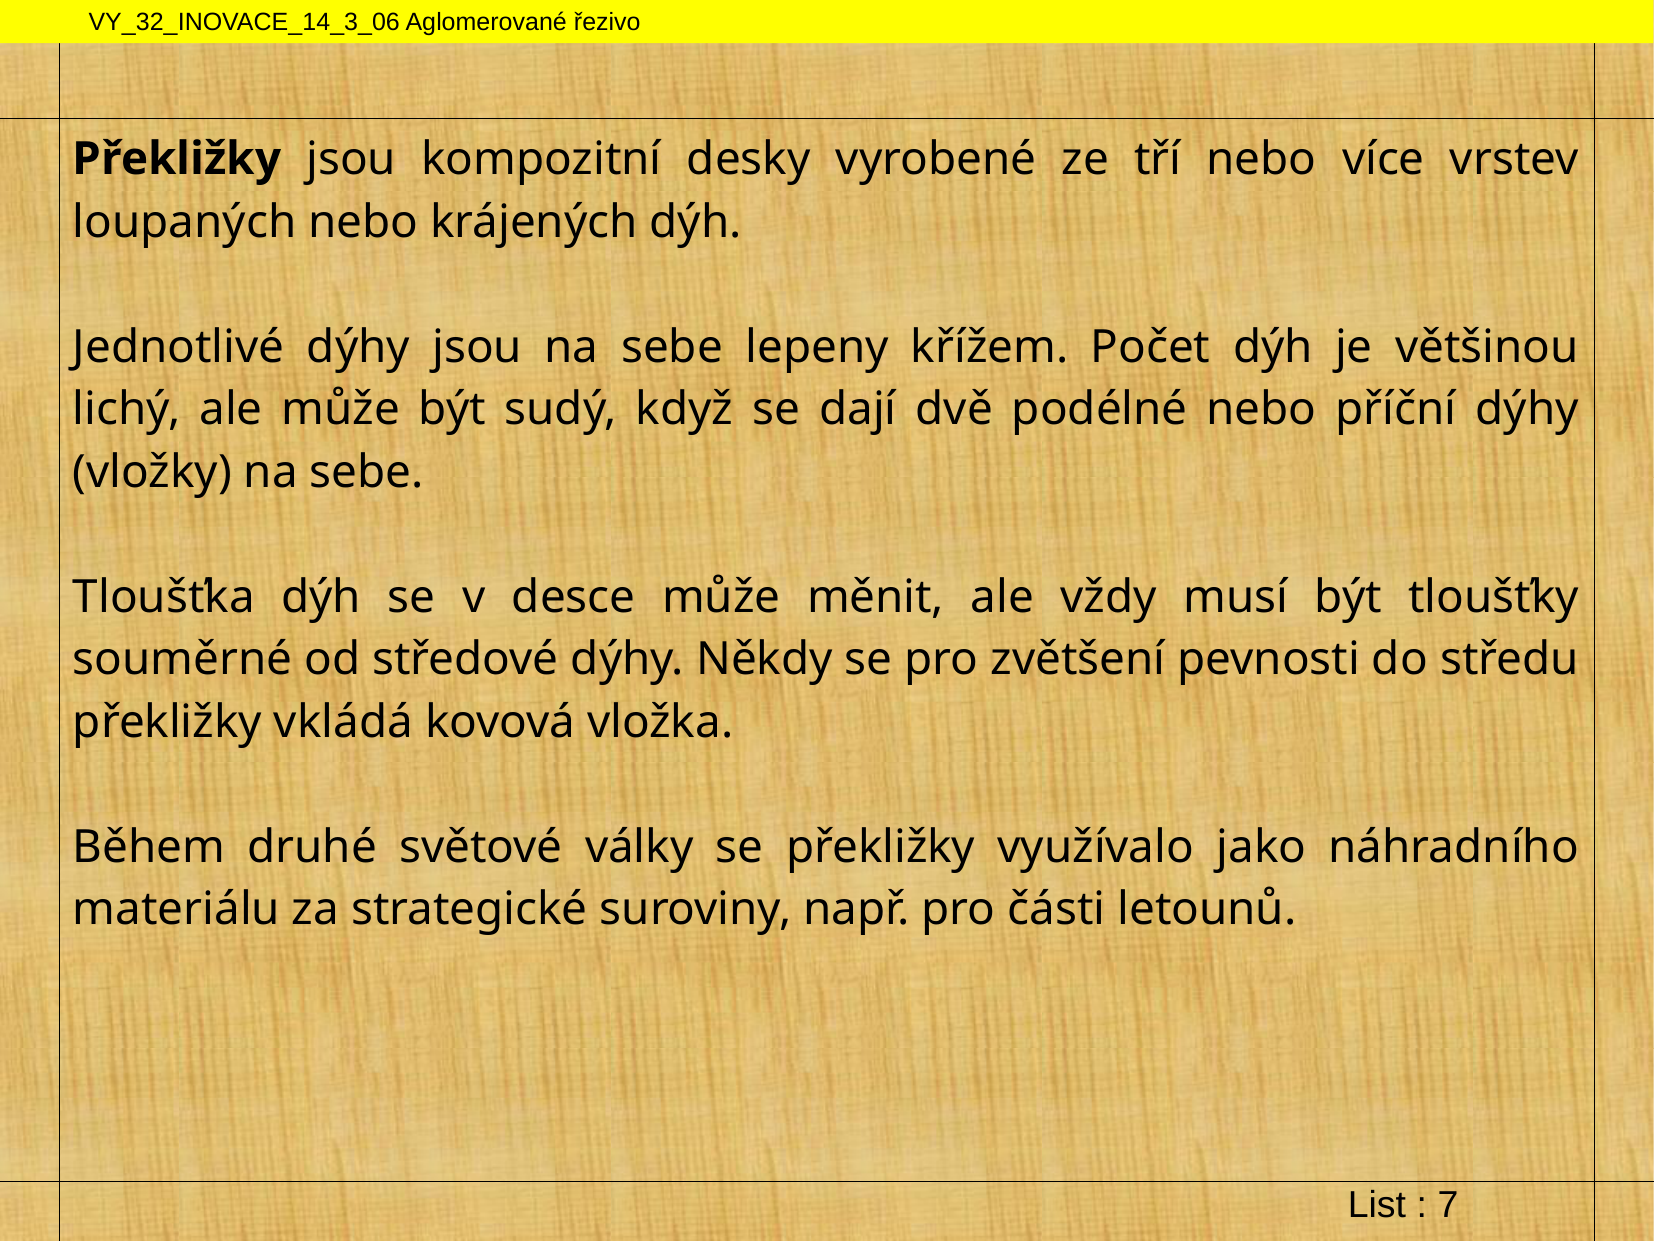

VY_32_INOVACE_14_3_06 Aglomerované řezivo
Překližky jsou kompozitní desky vyrobené ze tří nebo více vrstev loupaných nebo krájených dýh.
Jednotlivé dýhy jsou na sebe lepeny křížem. Počet dýh je většinou lichý, ale může být sudý, když se dají dvě podélné nebo příční dýhy (vložky) na sebe.
Tloušťka dýh se v desce může měnit, ale vždy musí být tloušťky souměrné od středové dýhy. Někdy se pro zvětšení pevnosti do středu překližky vkládá kovová vložka.
Během druhé světové války se překližky využívalo jako náhradního materiálu za strategické suroviny, např. pro části letounů.
List :